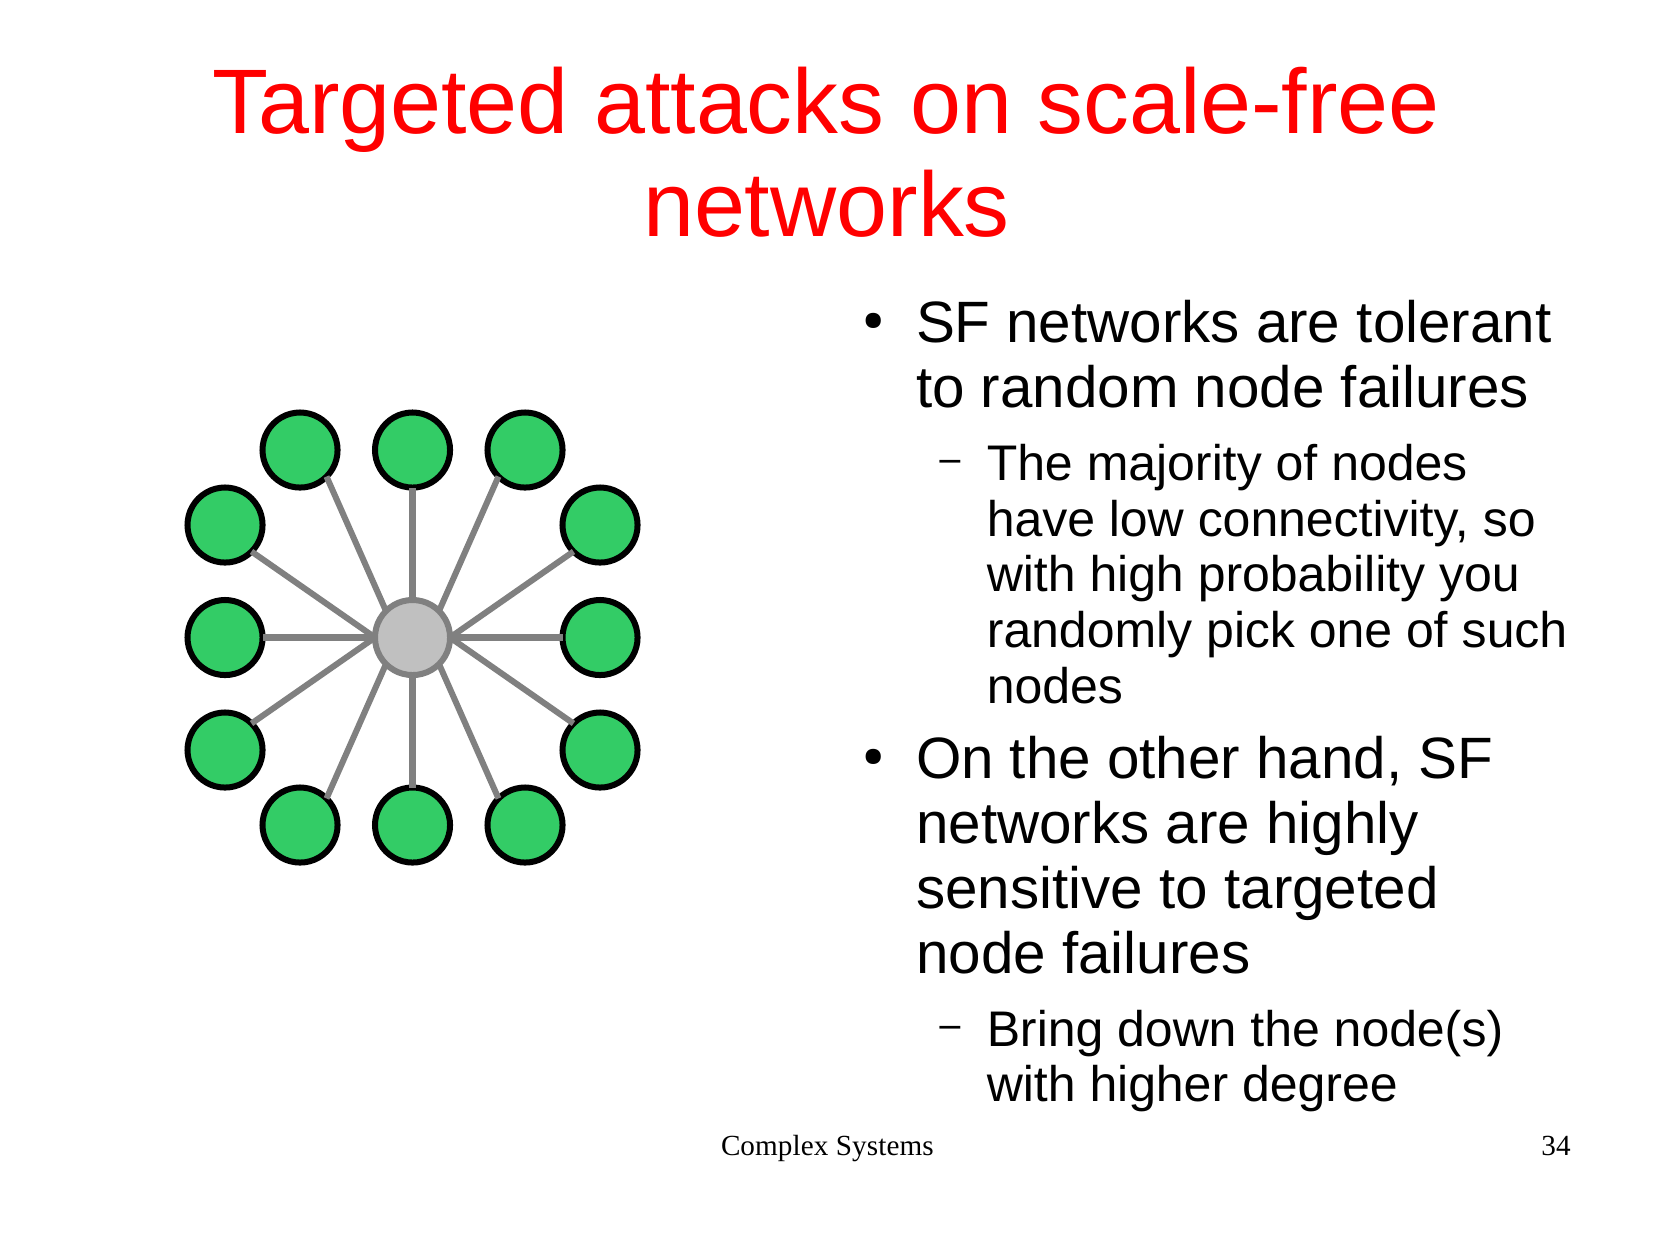

# Targeted attacks on scale-free networks
SF networks are tolerant to random node failures
The majority of nodes have low connectivity, so with high probability you randomly pick one of such nodes
On the other hand, SF networks are highly sensitive to targeted node failures
Bring down the node(s) with higher degree
Complex Systems
34